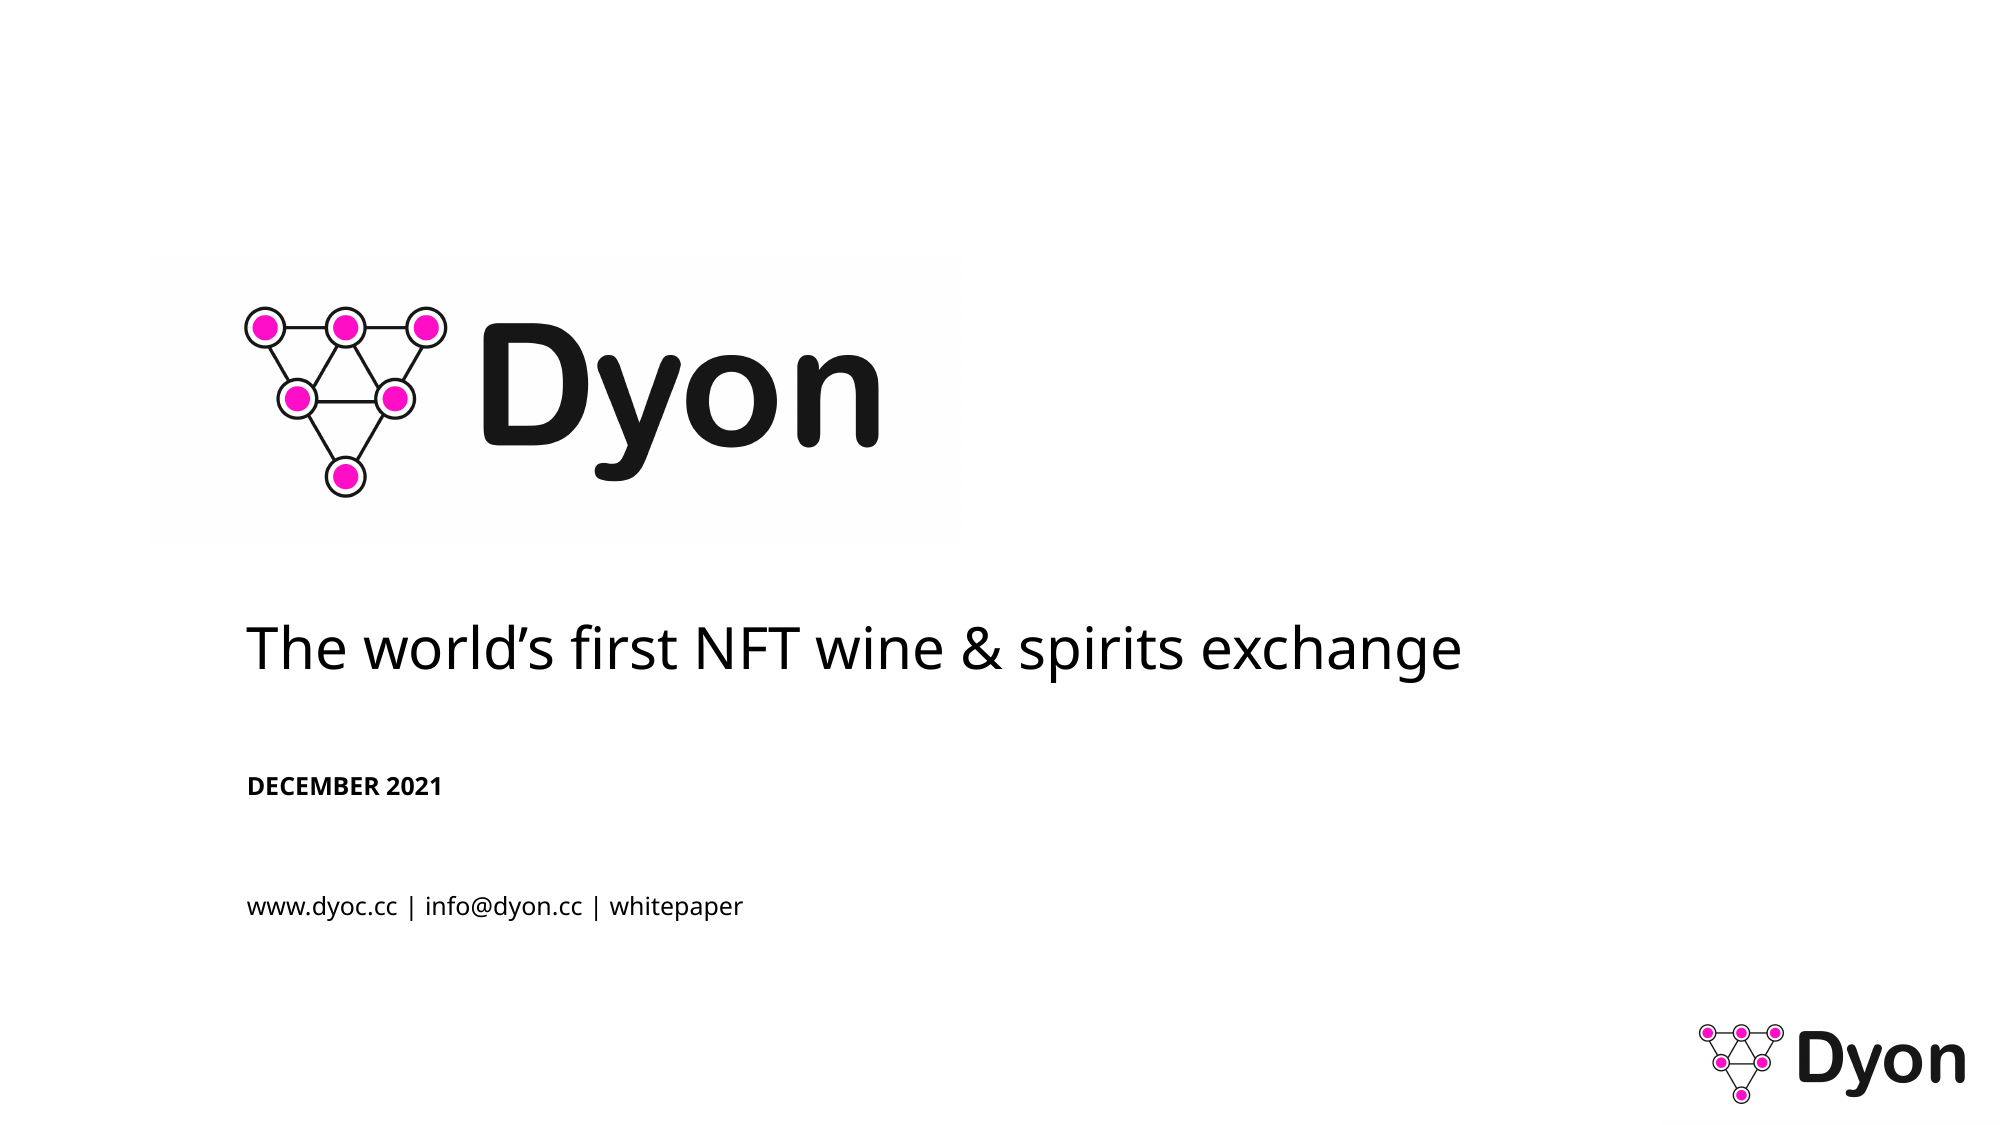

The world’s first NFT wine & spirits exchange
DECEMBER 2021
www.dyoc.cc | info@dyon.cc | whitepaper